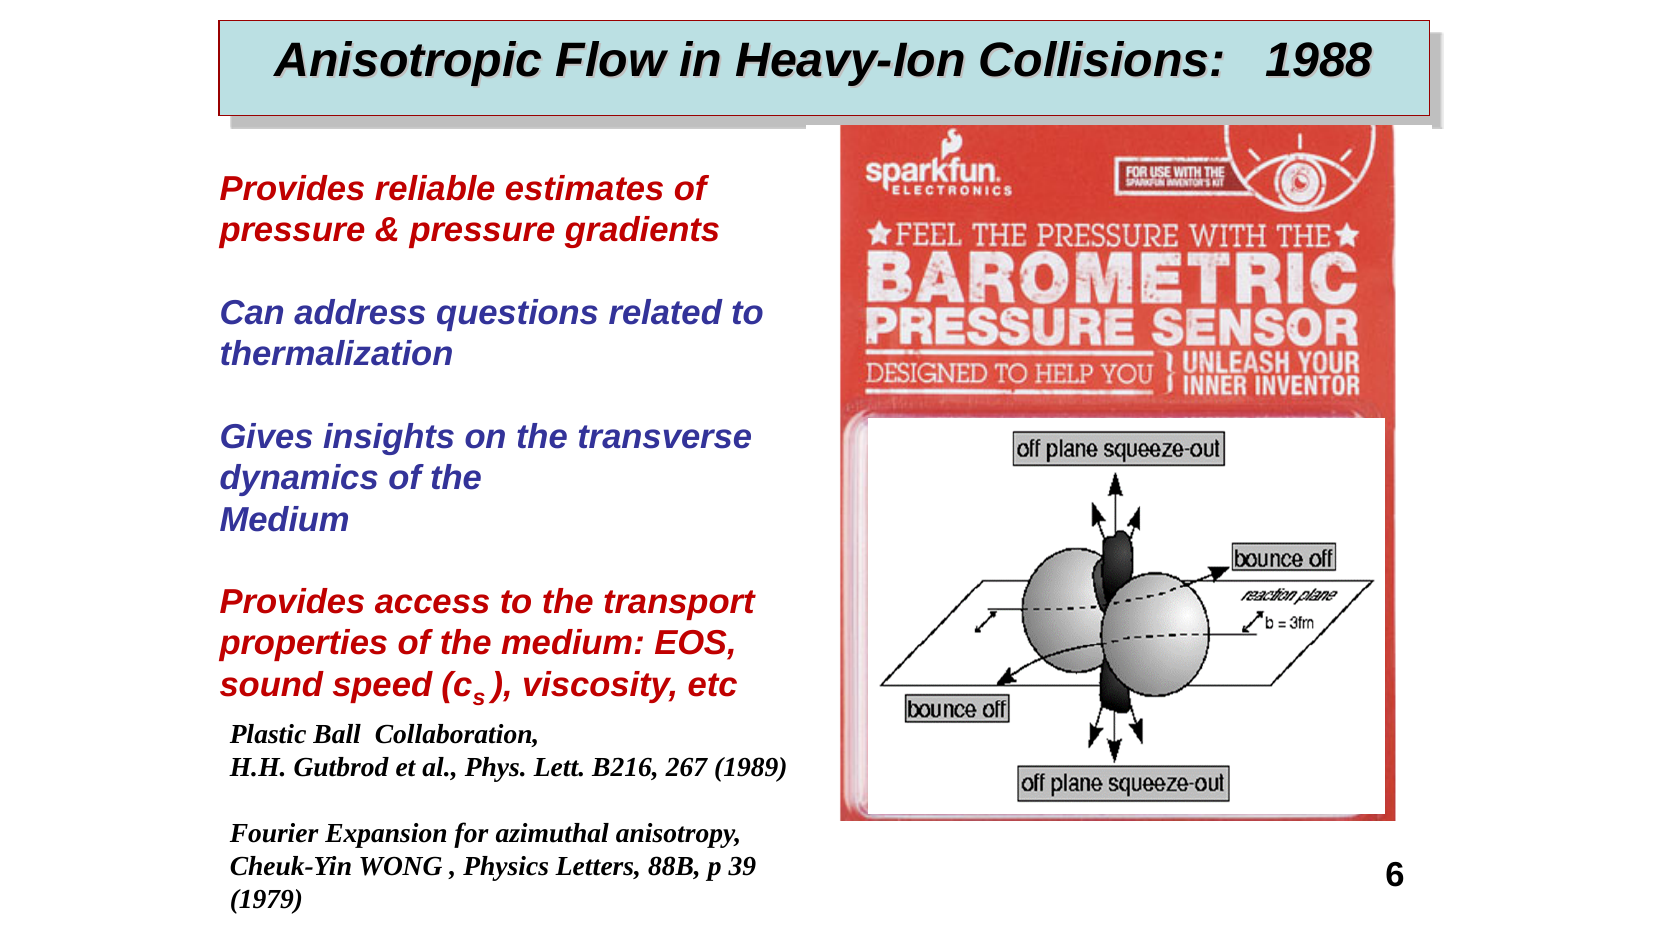

Anisotropic Flow in Heavy-Ion Collisions: 1988
Provides reliable estimates of pressure & pressure gradients
Can address questions related to thermalization
Gives insights on the transverse dynamics of the
Medium
Provides access to the transport properties of the medium: EOS, sound speed (cs ), viscosity, etc
Plastic Ball Collaboration,
H.H. Gutbrod et al., Phys. Lett. B216, 267 (1989)
Fourier Expansion for azimuthal anisotropy, Cheuk-Yin WONG , Physics Letters, 88B, p 39 (1979)